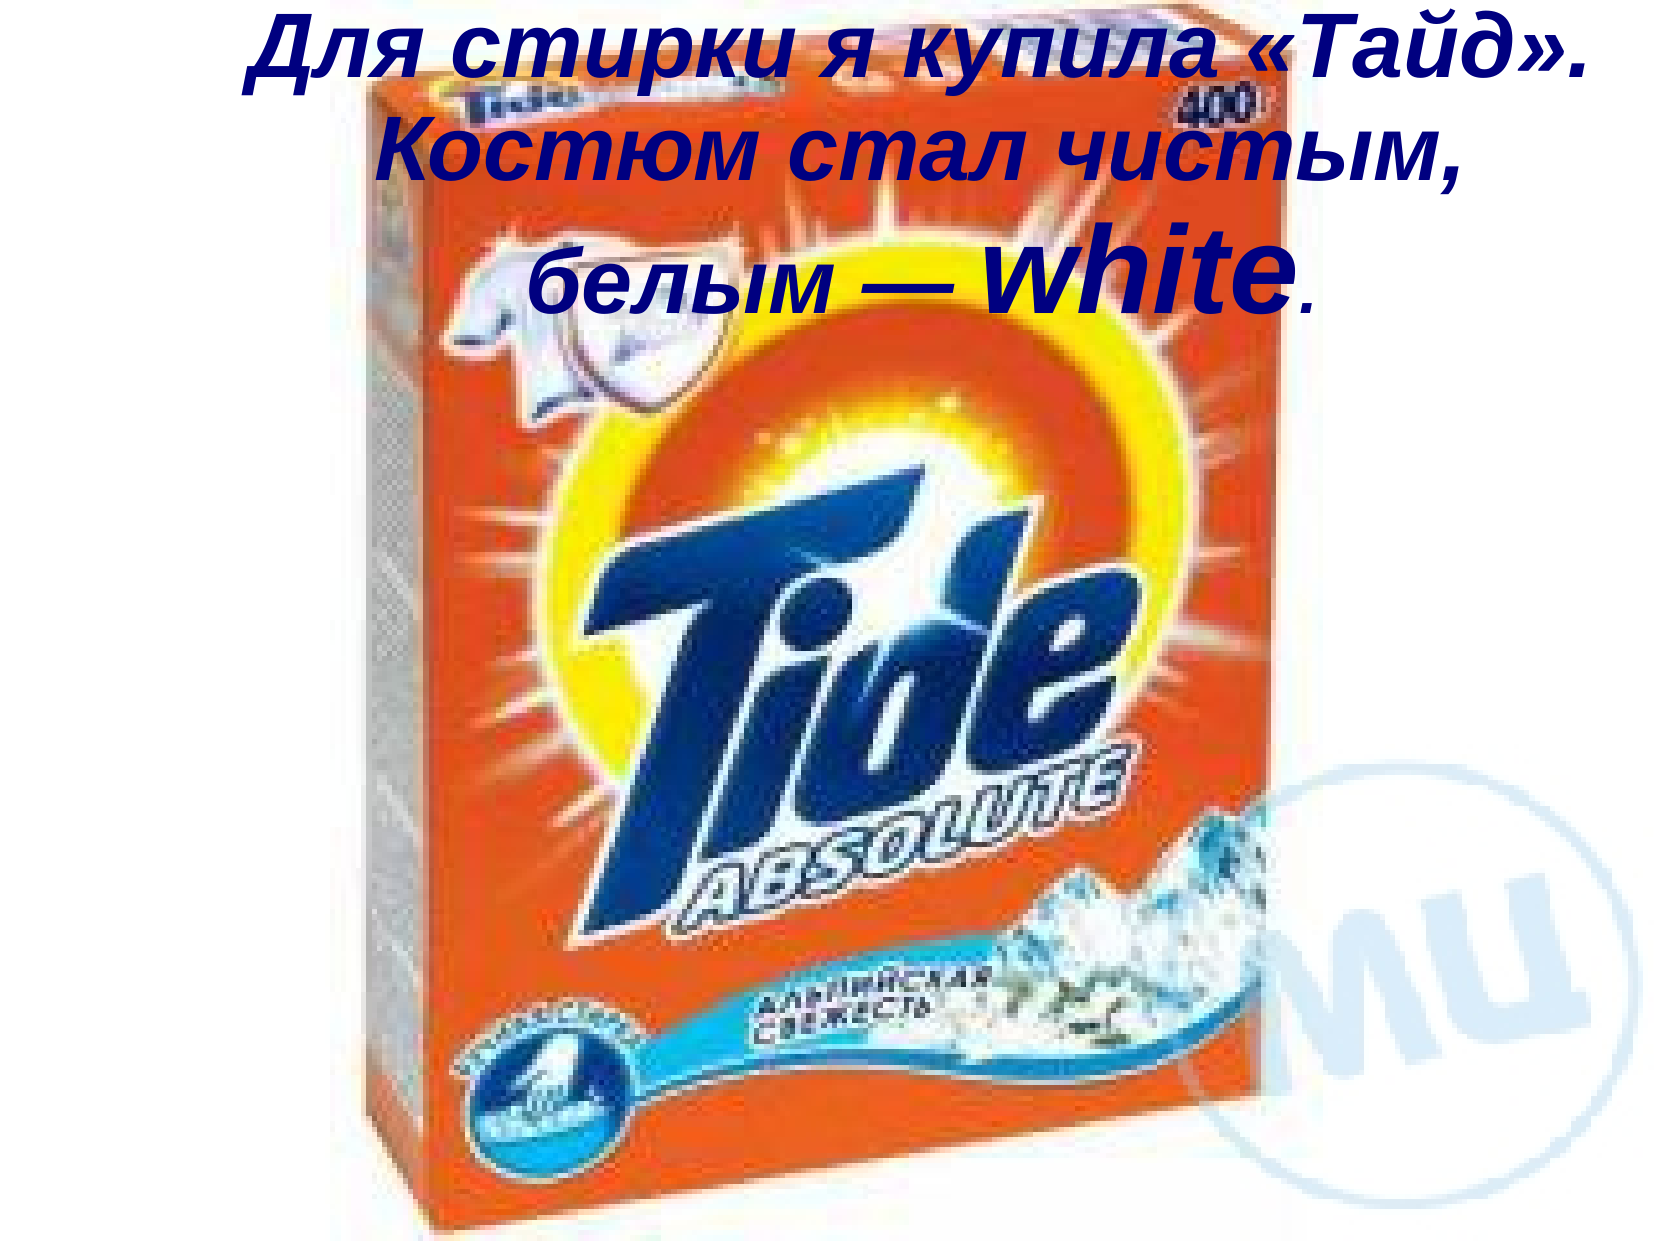

# Для стирки я купила «Тайд».
Костюм стал чистым,
белым — white.